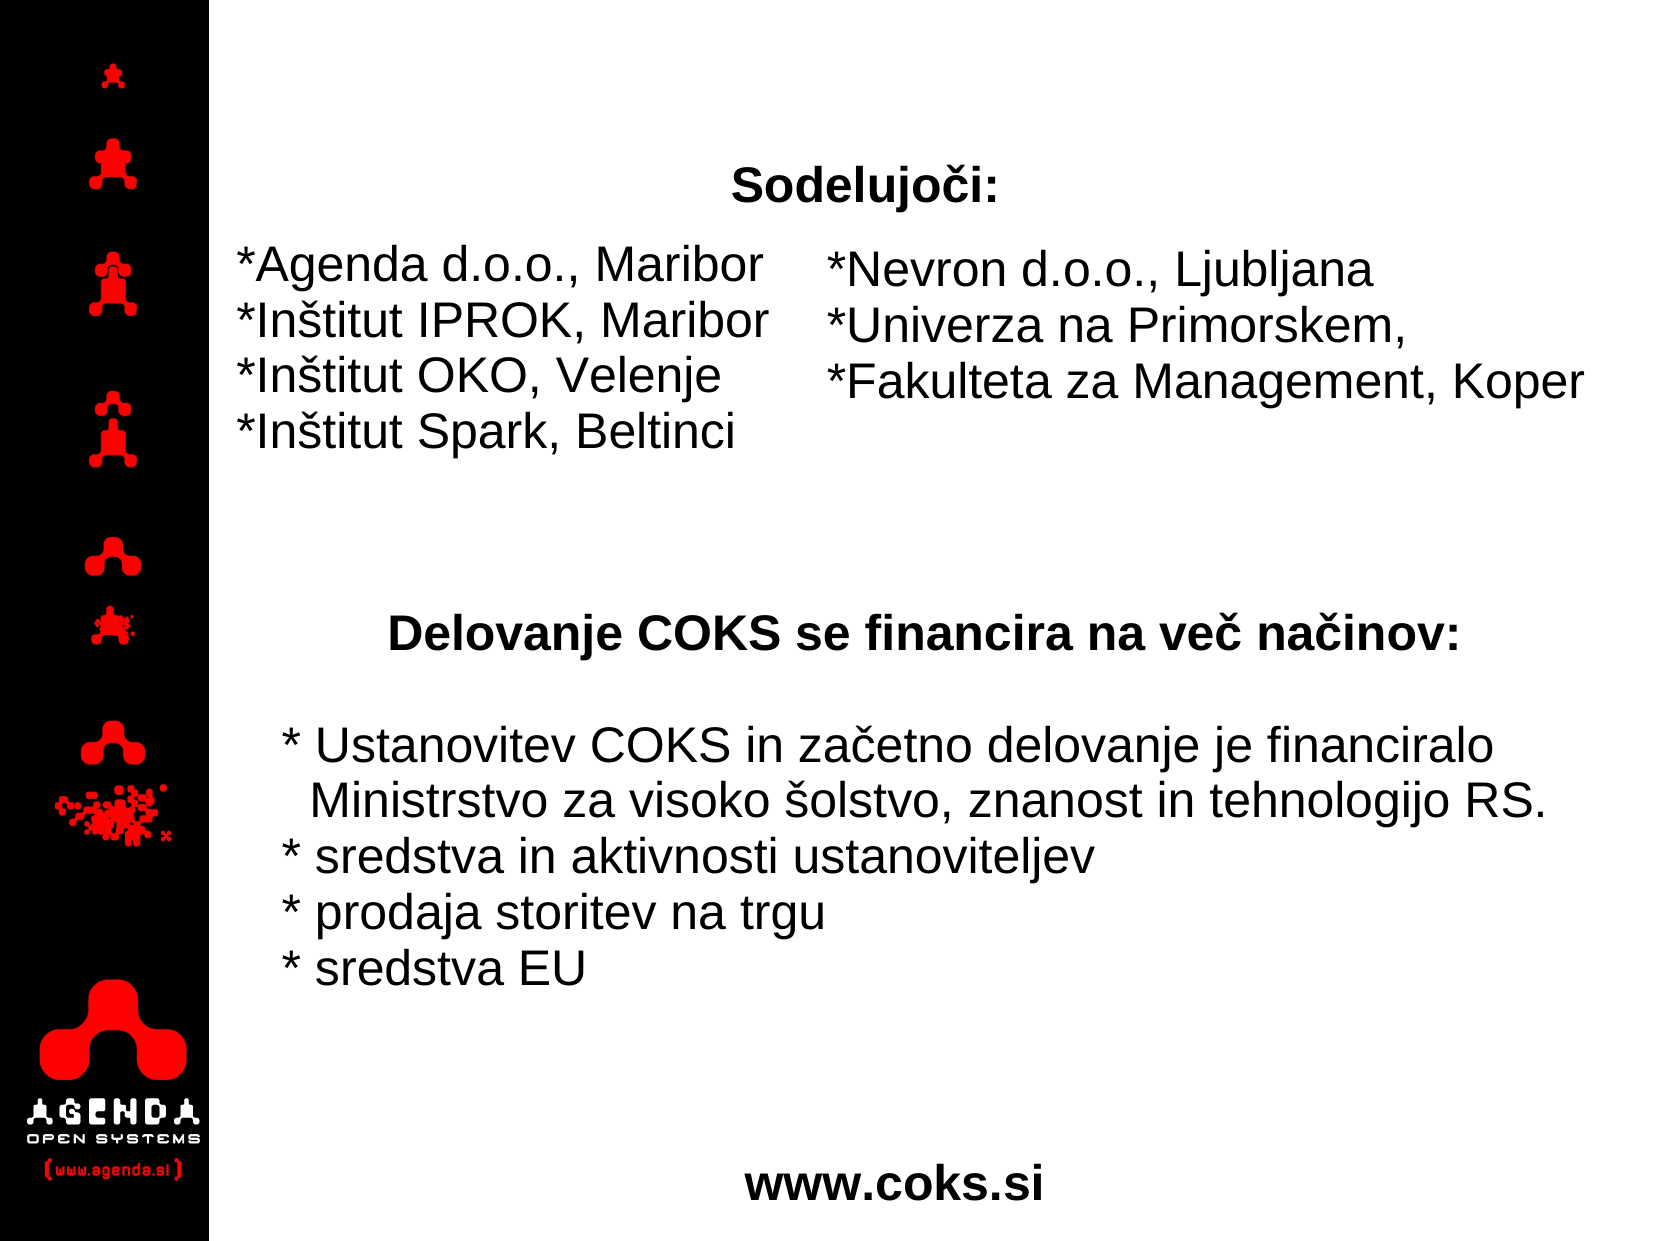

Sodelujoči:
*Agenda d.o.o., Maribor
*Inštitut IPROK, Maribor
*Inštitut OKO, Velenje
*Inštitut Spark, Beltinci
*Nevron d.o.o., Ljubljana
*Univerza na Primorskem,
*Fakulteta za Management, Koper
Delovanje COKS se financira na več načinov:
 * Ustanovitev COKS in začetno delovanje je financiralo 	 Ministrstvo za visoko šolstvo, znanost in tehnologijo RS.
 * sredstva in aktivnosti ustanoviteljev
 * prodaja storitev na trgu
 * sredstva EU
www.coks.si